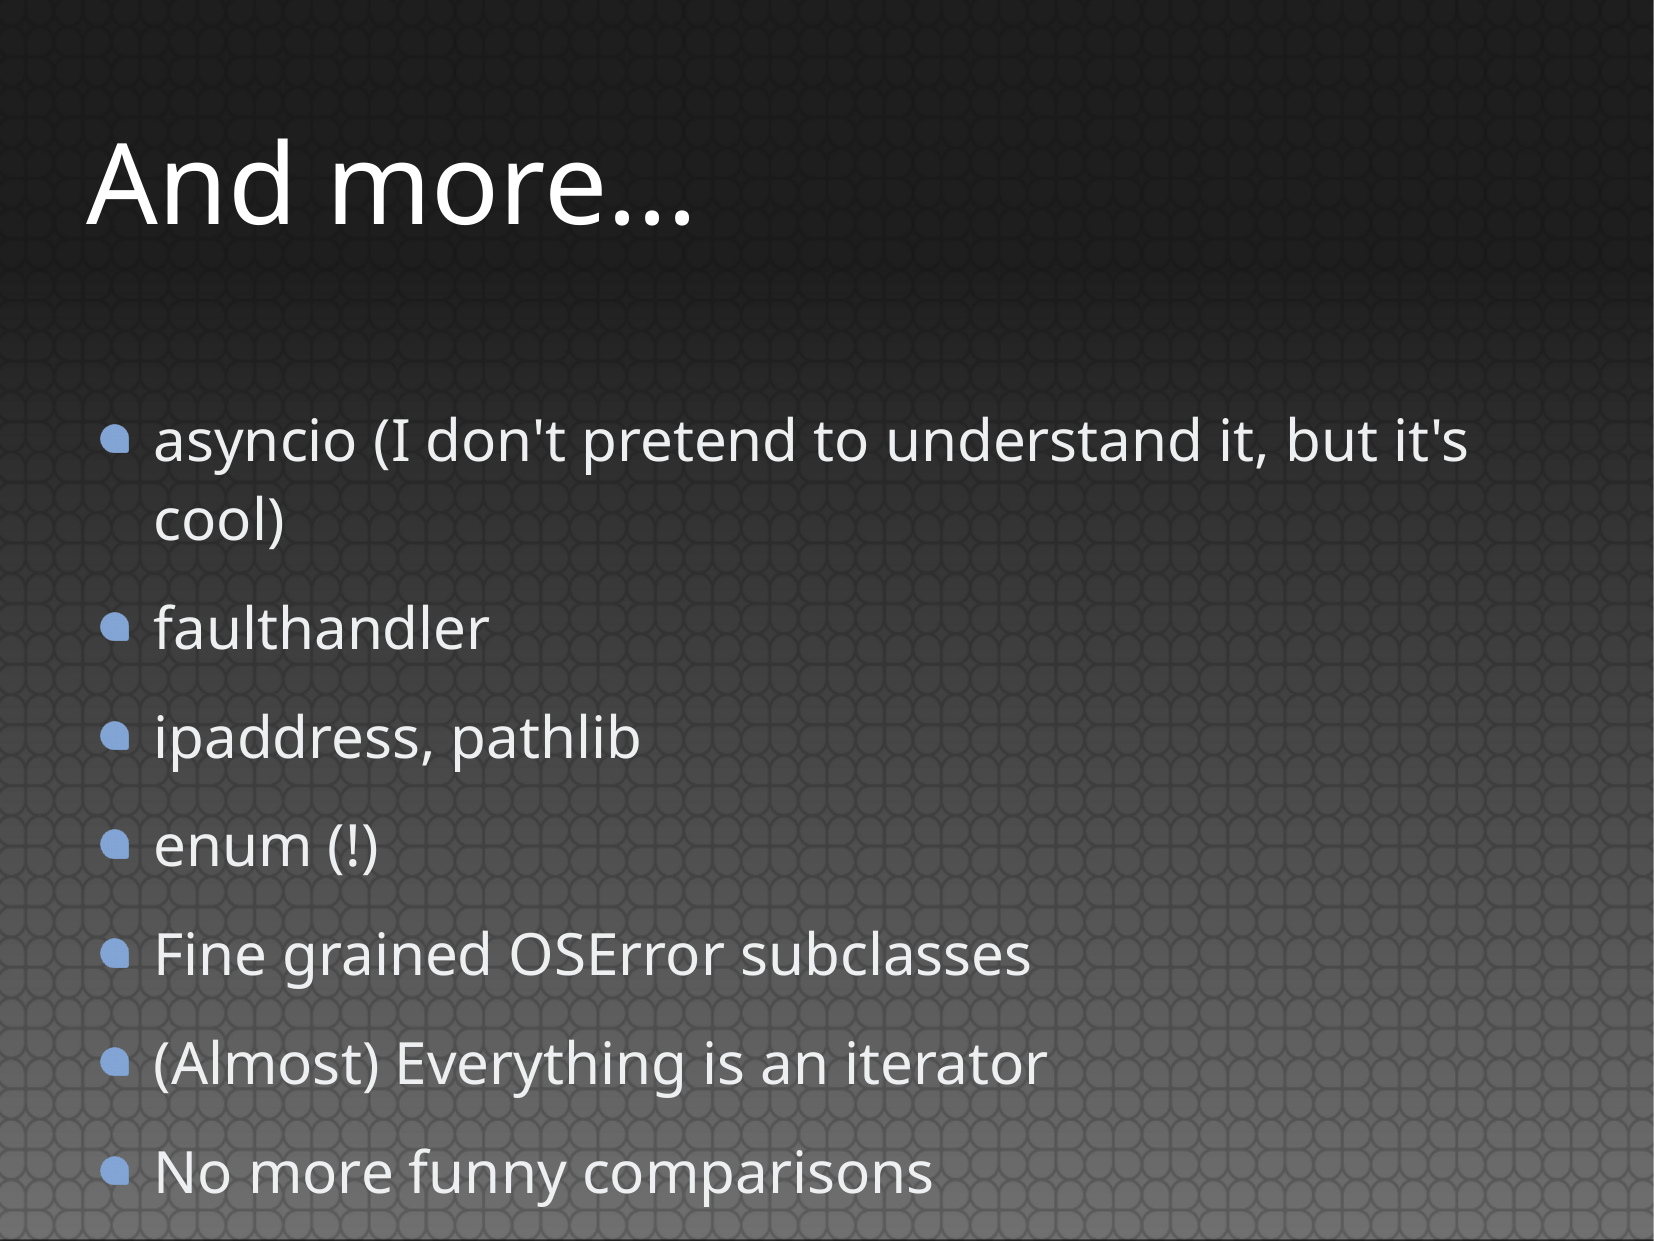

# And more...
asyncio (I don't pretend to understand it, but it's cool)
faulthandler
ipaddress, pathlib
enum (!)
Fine grained OSError subclasses
(Almost) Everything is an iterator
No more funny comparisons
'abc' > 42 => TypeError